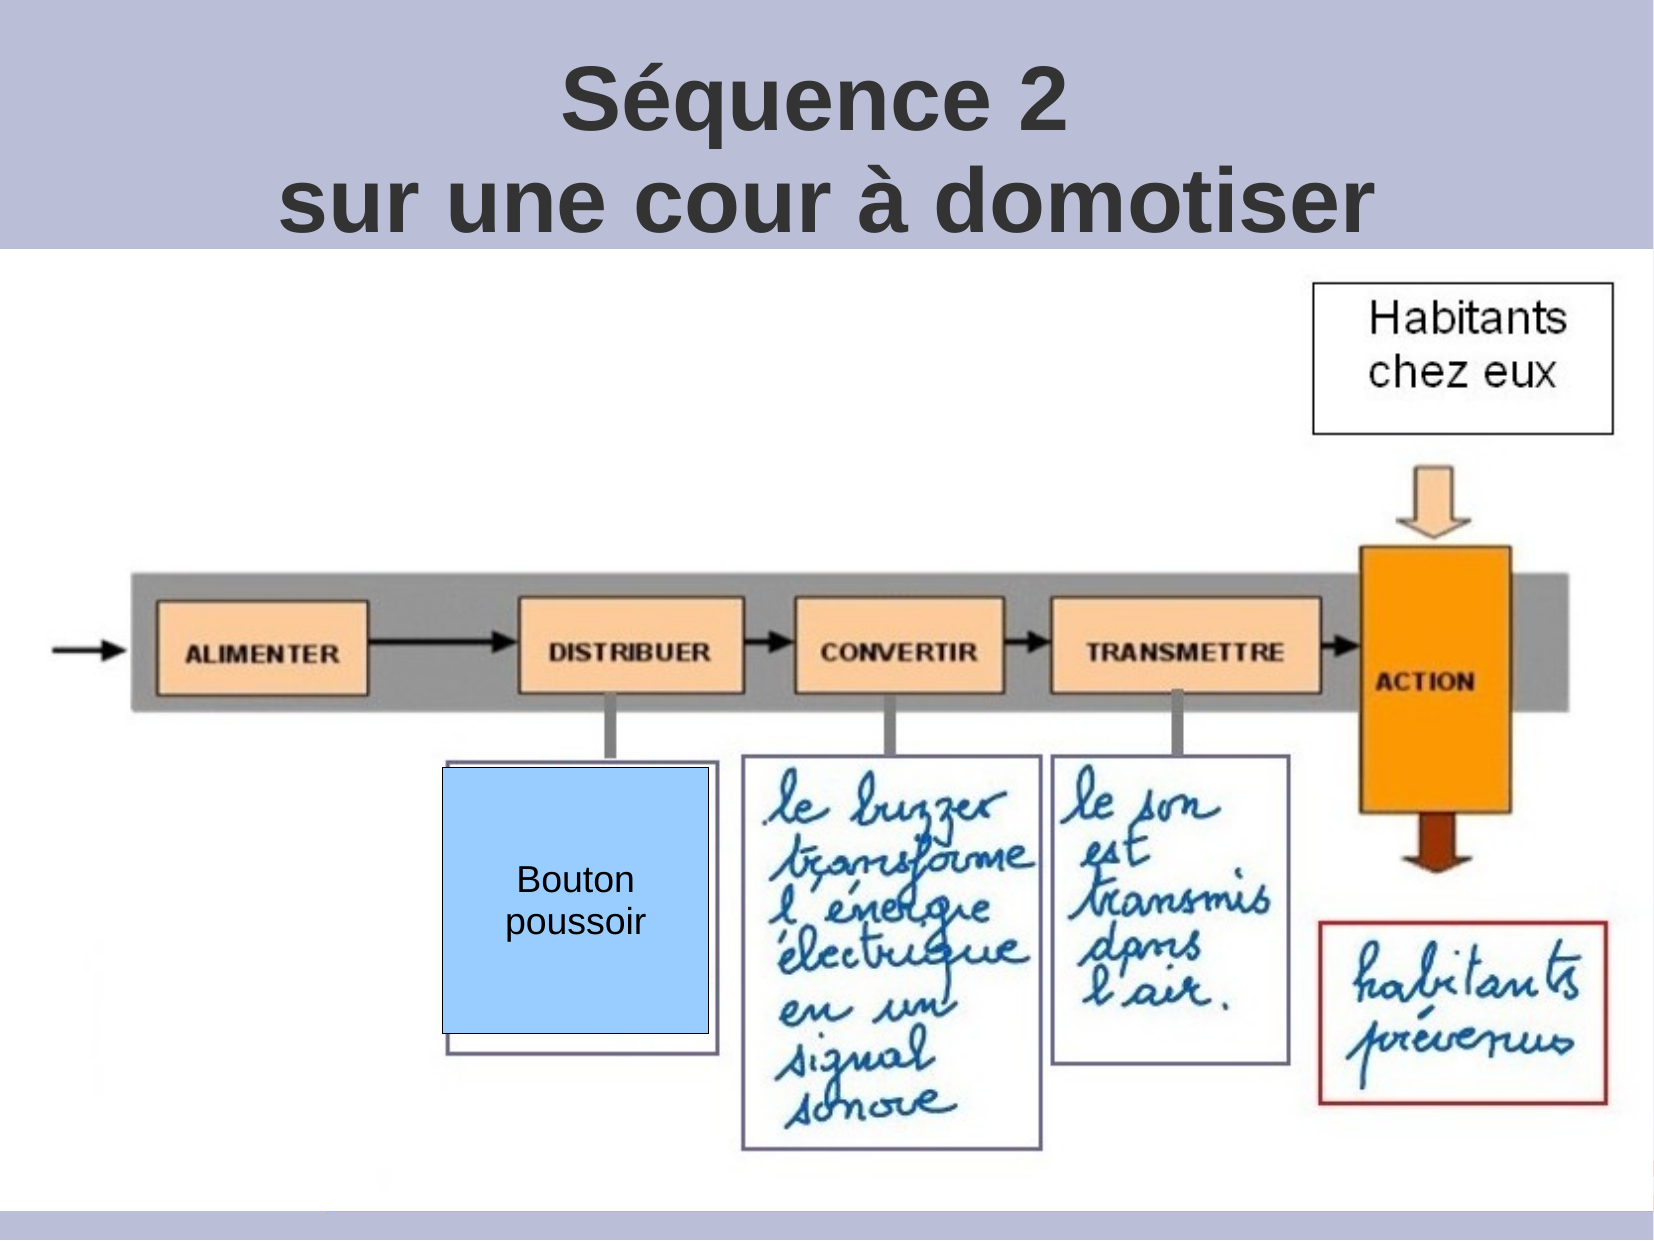

# Séquence 2 sur une cour à domotiser
Bouton
poussoir